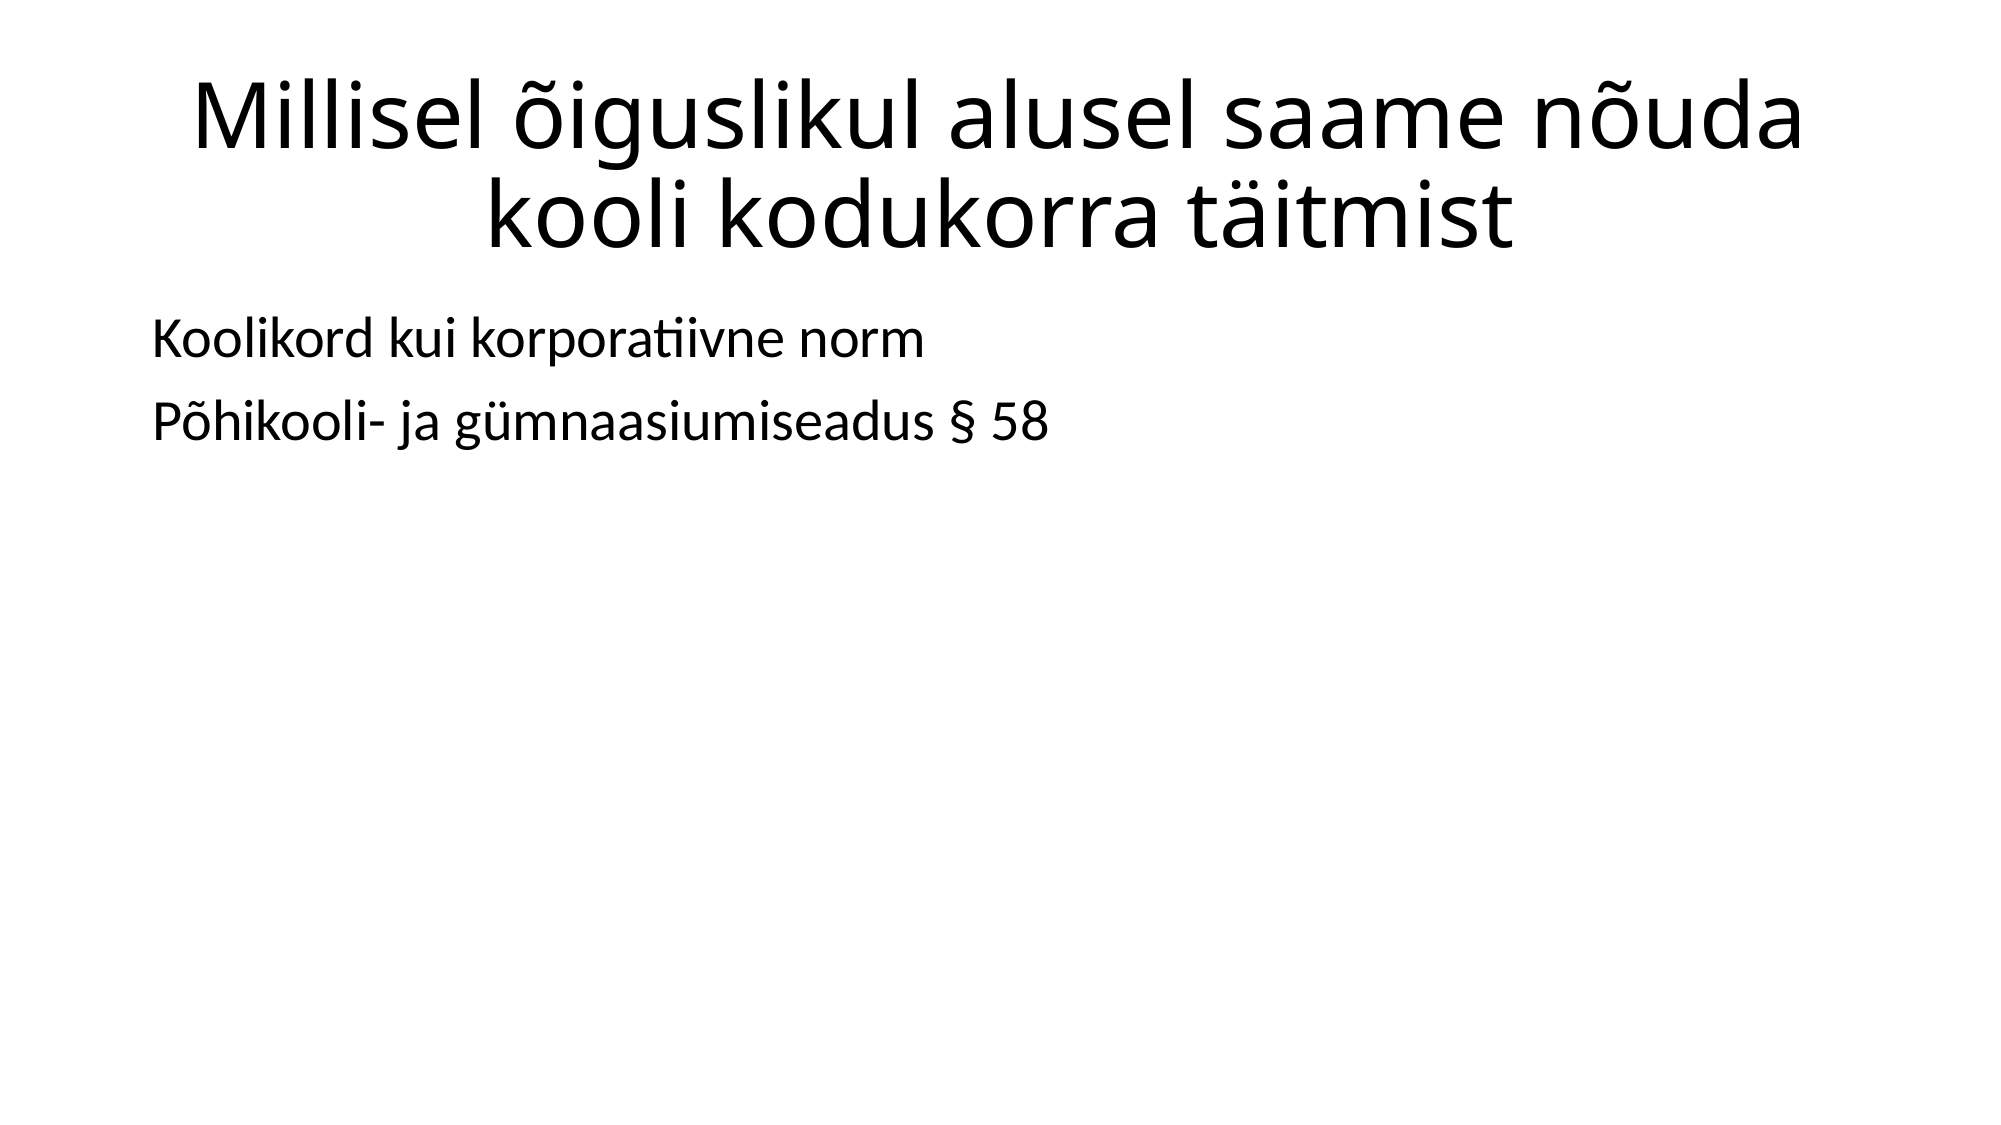

# Millisel õiguslikul alusel saame nõuda kooli kodukorra täitmist
Koolikord kui korporatiivne norm
Põhikooli- ja gümnaasiumiseadus § 58